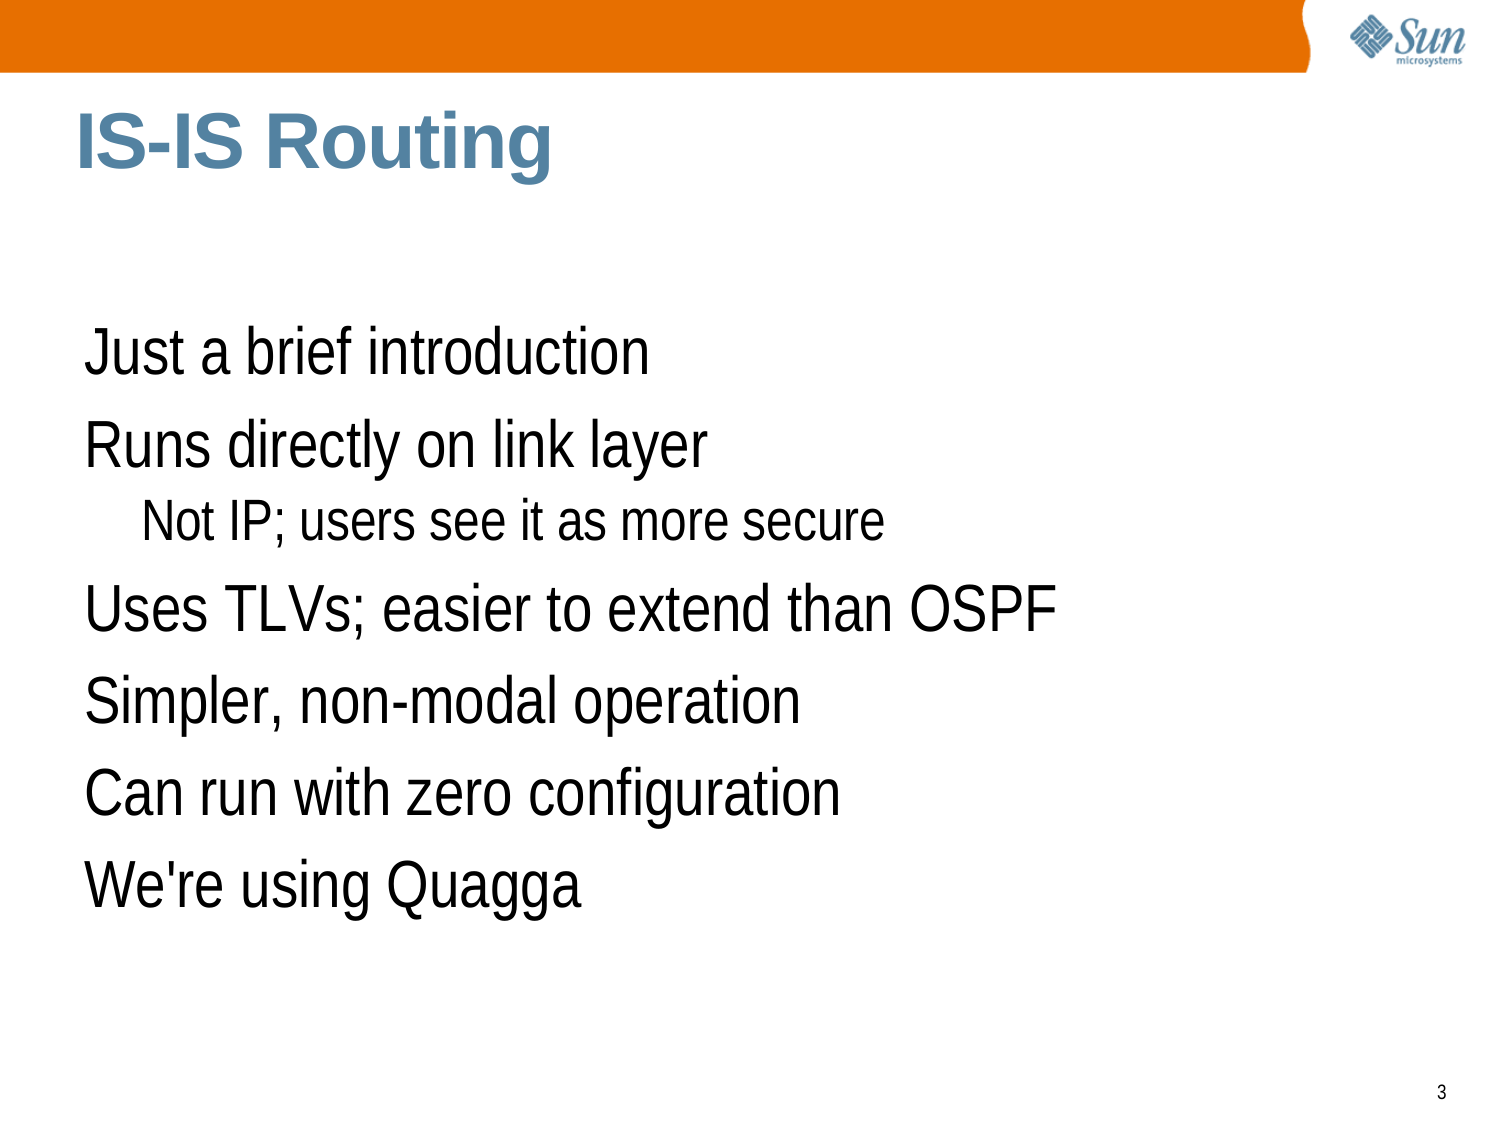

# IS-IS Routing
Just a brief introduction
Runs directly on link layer
Not IP; users see it as more secure
Uses TLVs; easier to extend than OSPF
Simpler, non-modal operation
Can run with zero configuration
We're using Quagga